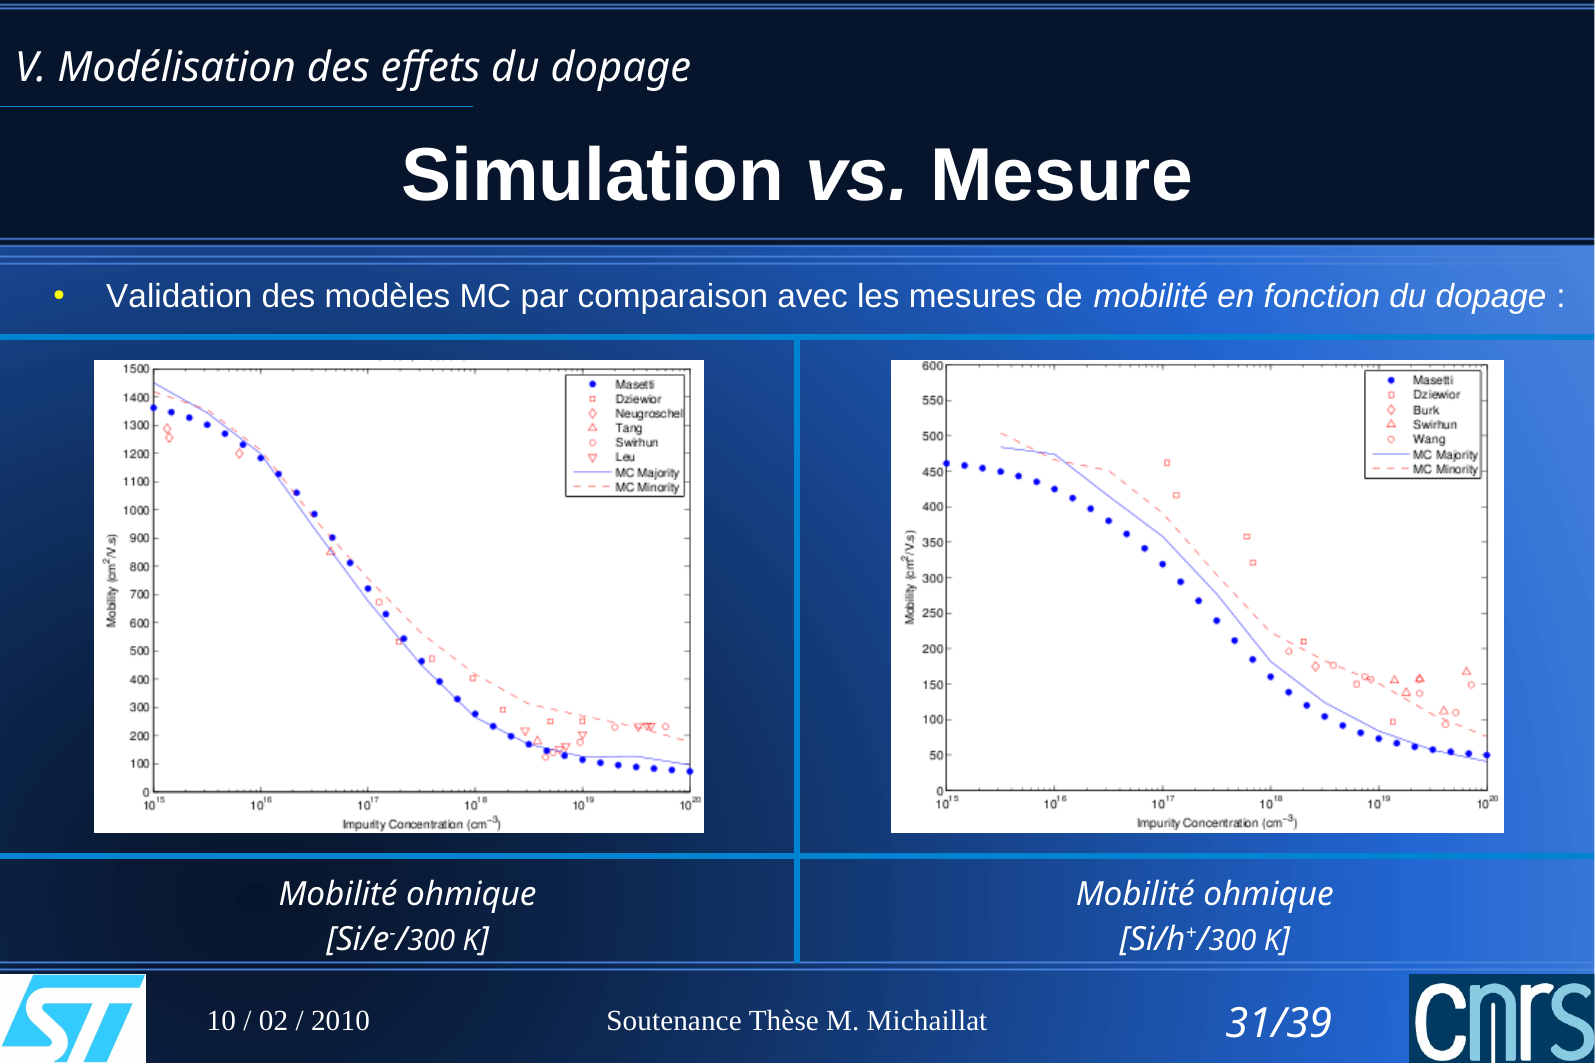

V. Modélisation des effets du dopage
# Simulation vs. Mesure
Validation des modèles MC par comparaison avec les mesures de mobilité en fonction du dopage :
Mobilité ohmique
[Si/e-/300 K]
Mobilité ohmique
[Si/h+/300 K]